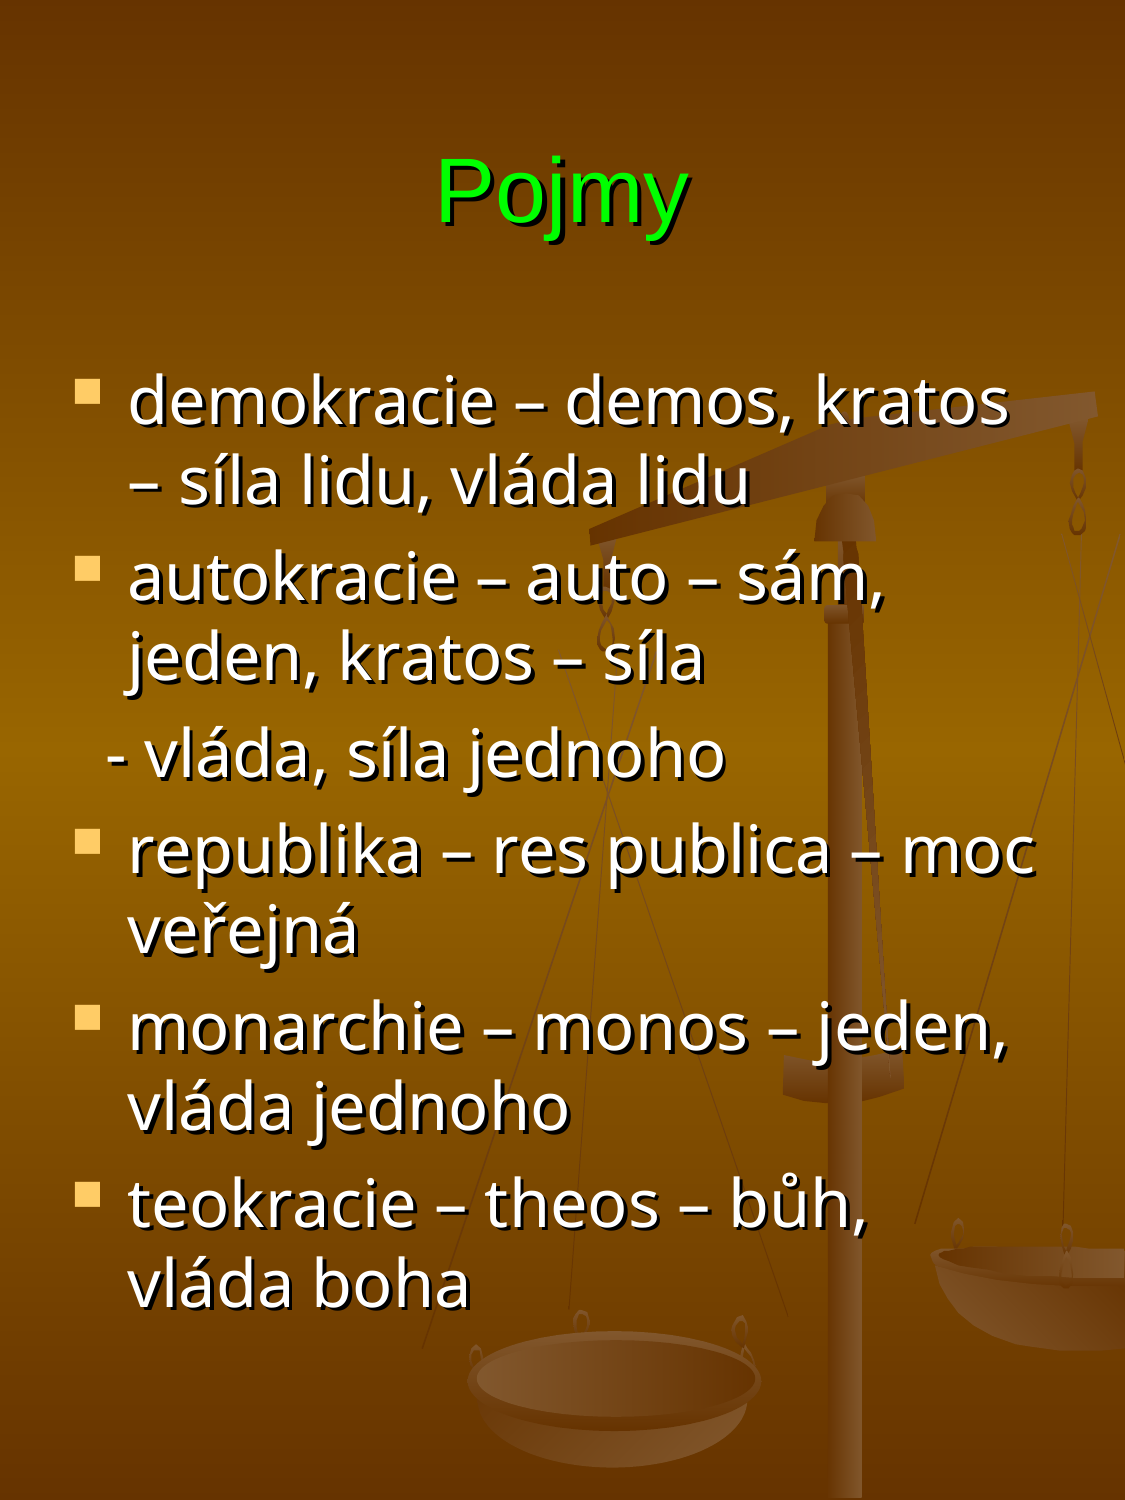

# Pojmy
demokracie – demos, kratos – síla lidu, vláda lidu
autokracie – auto – sám, jeden, kratos – síla
 - vláda, síla jednoho
republika – res publica – moc veřejná
monarchie – monos – jeden, vláda jednoho
teokracie – theos – bůh, vláda boha